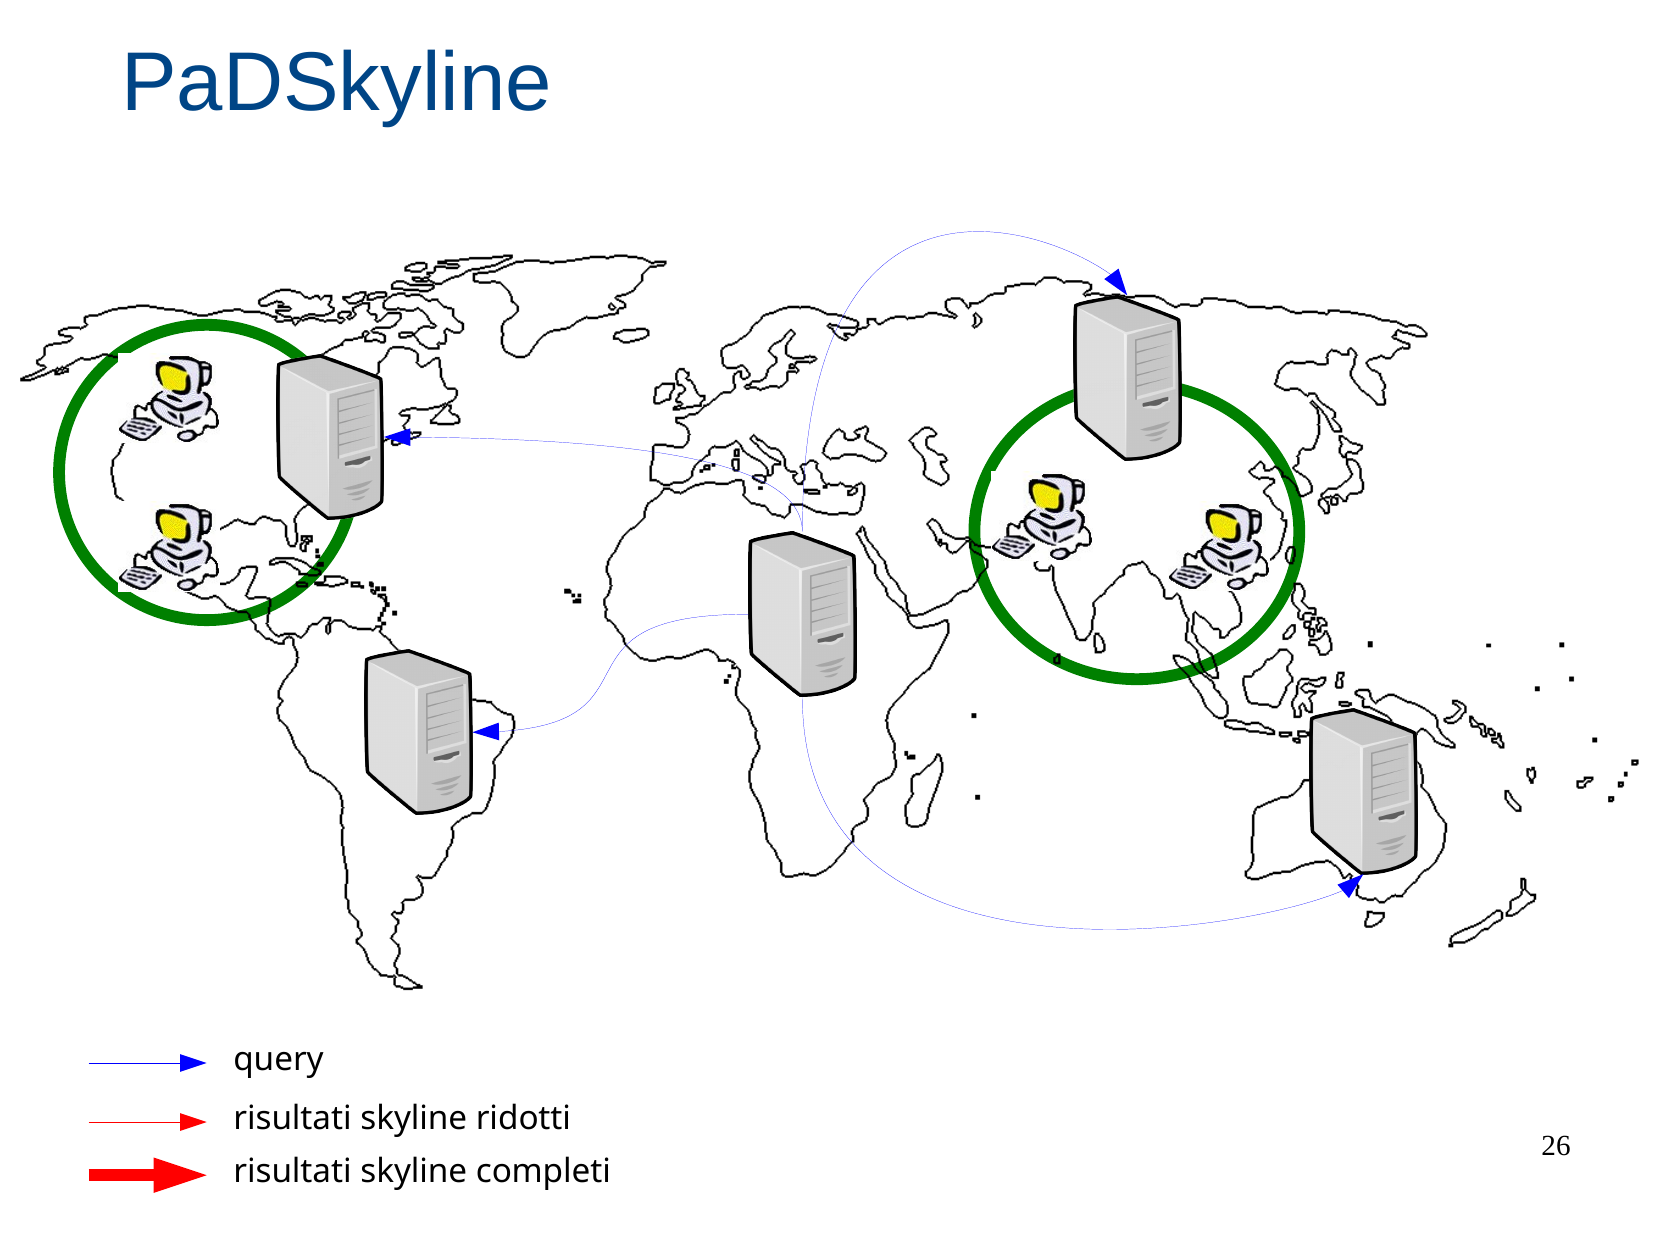

# PaDSkyline
query
risultati skyline ridotti
26
risultati skyline completi